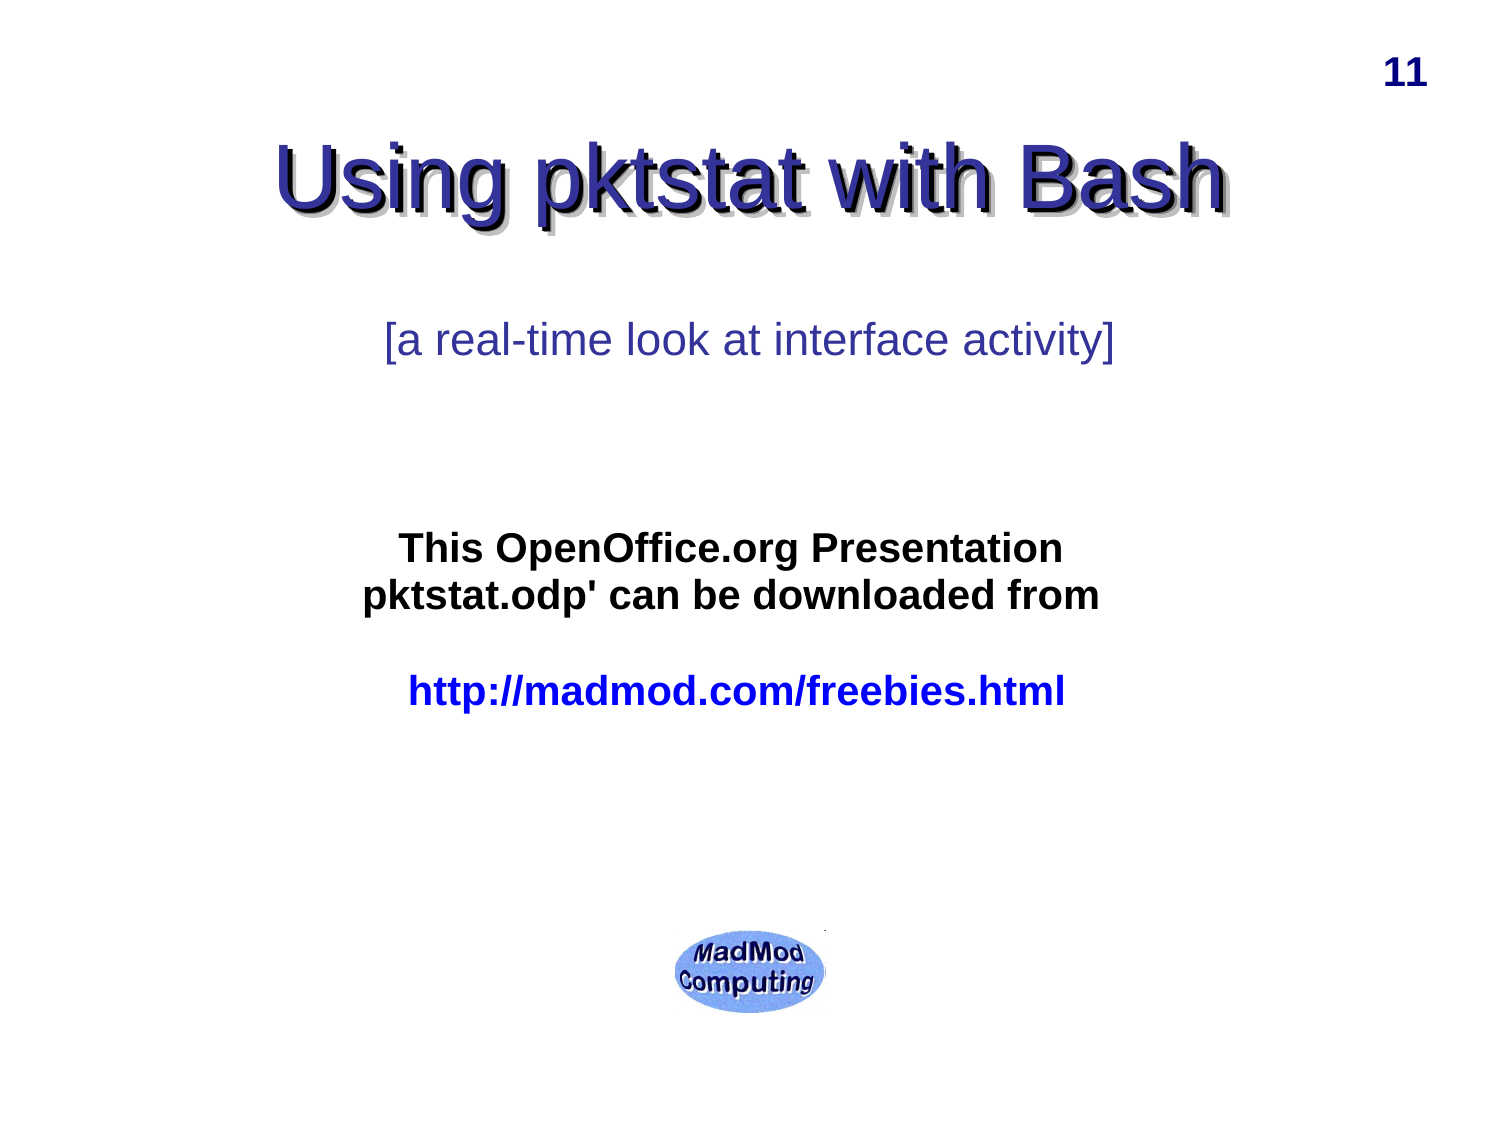

11
Using pktstat with Bash
[a real-time look at interface activity]
# This OpenOffice.org Presentation
pktstat.odp' can be downloaded from
 http://madmod.com/freebies.html